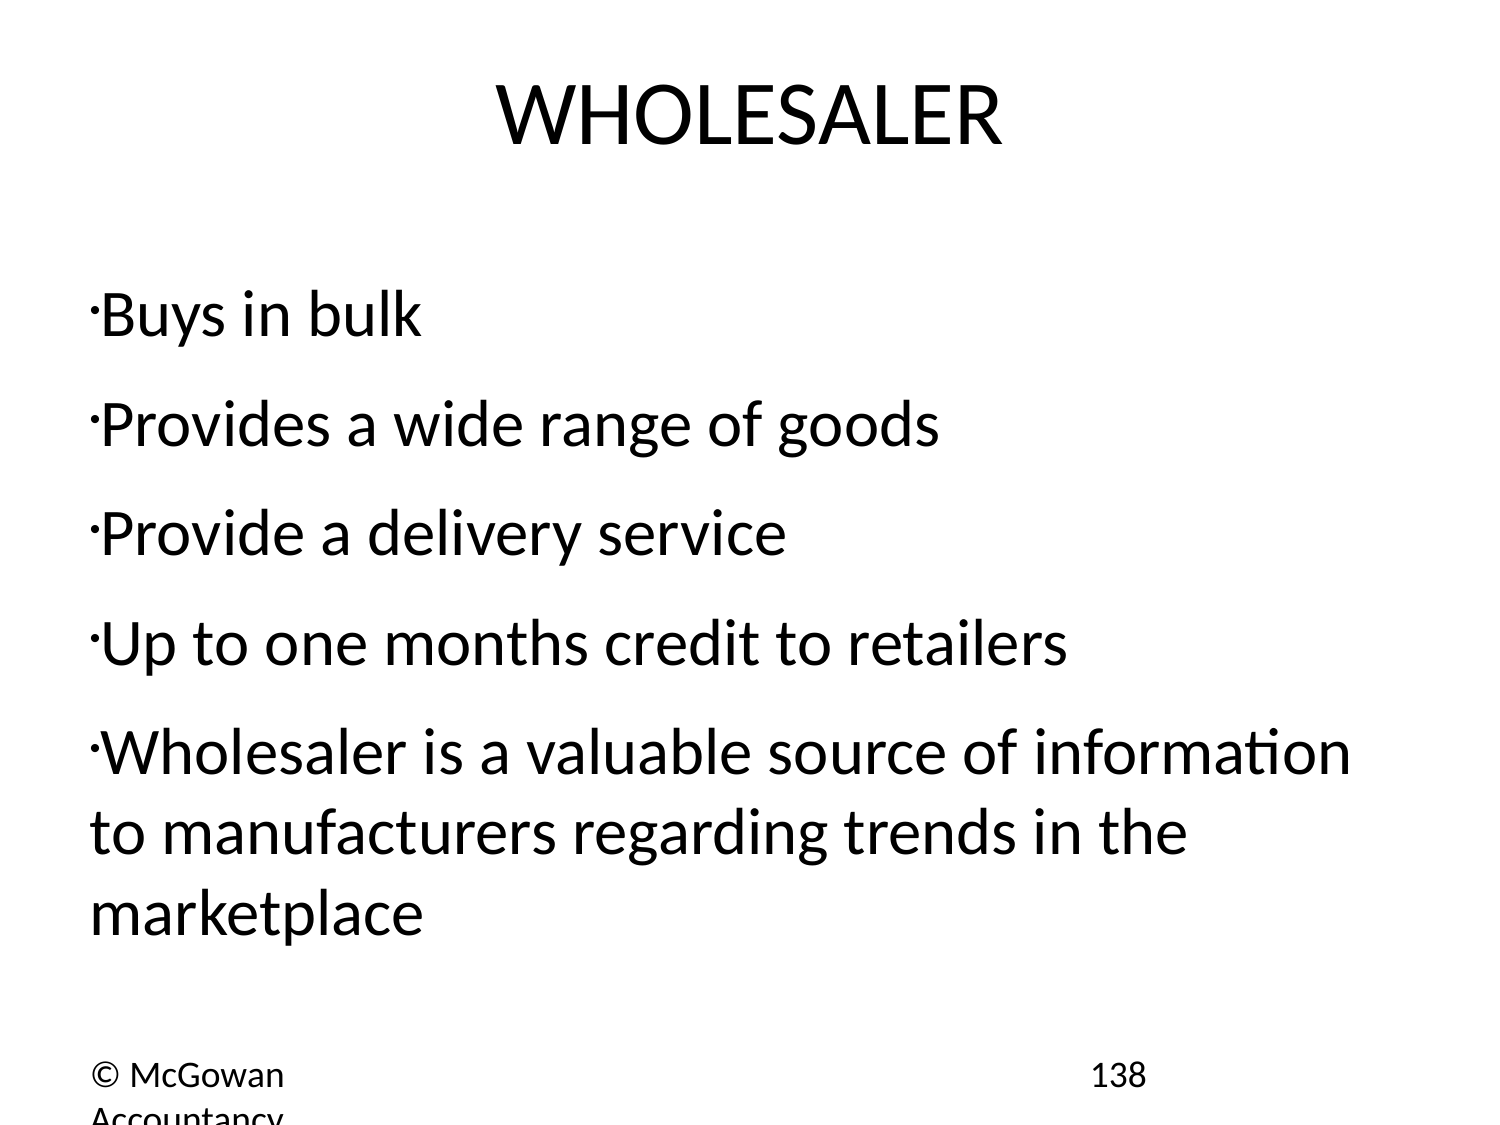

# WHOLESALER
Buys in bulk
Provides a wide range of goods
Provide a delivery service
Up to one months credit to retailers
Wholesaler is a valuable source of information to manufacturers regarding trends in the marketplace
© McGowan Accountancy Services
138